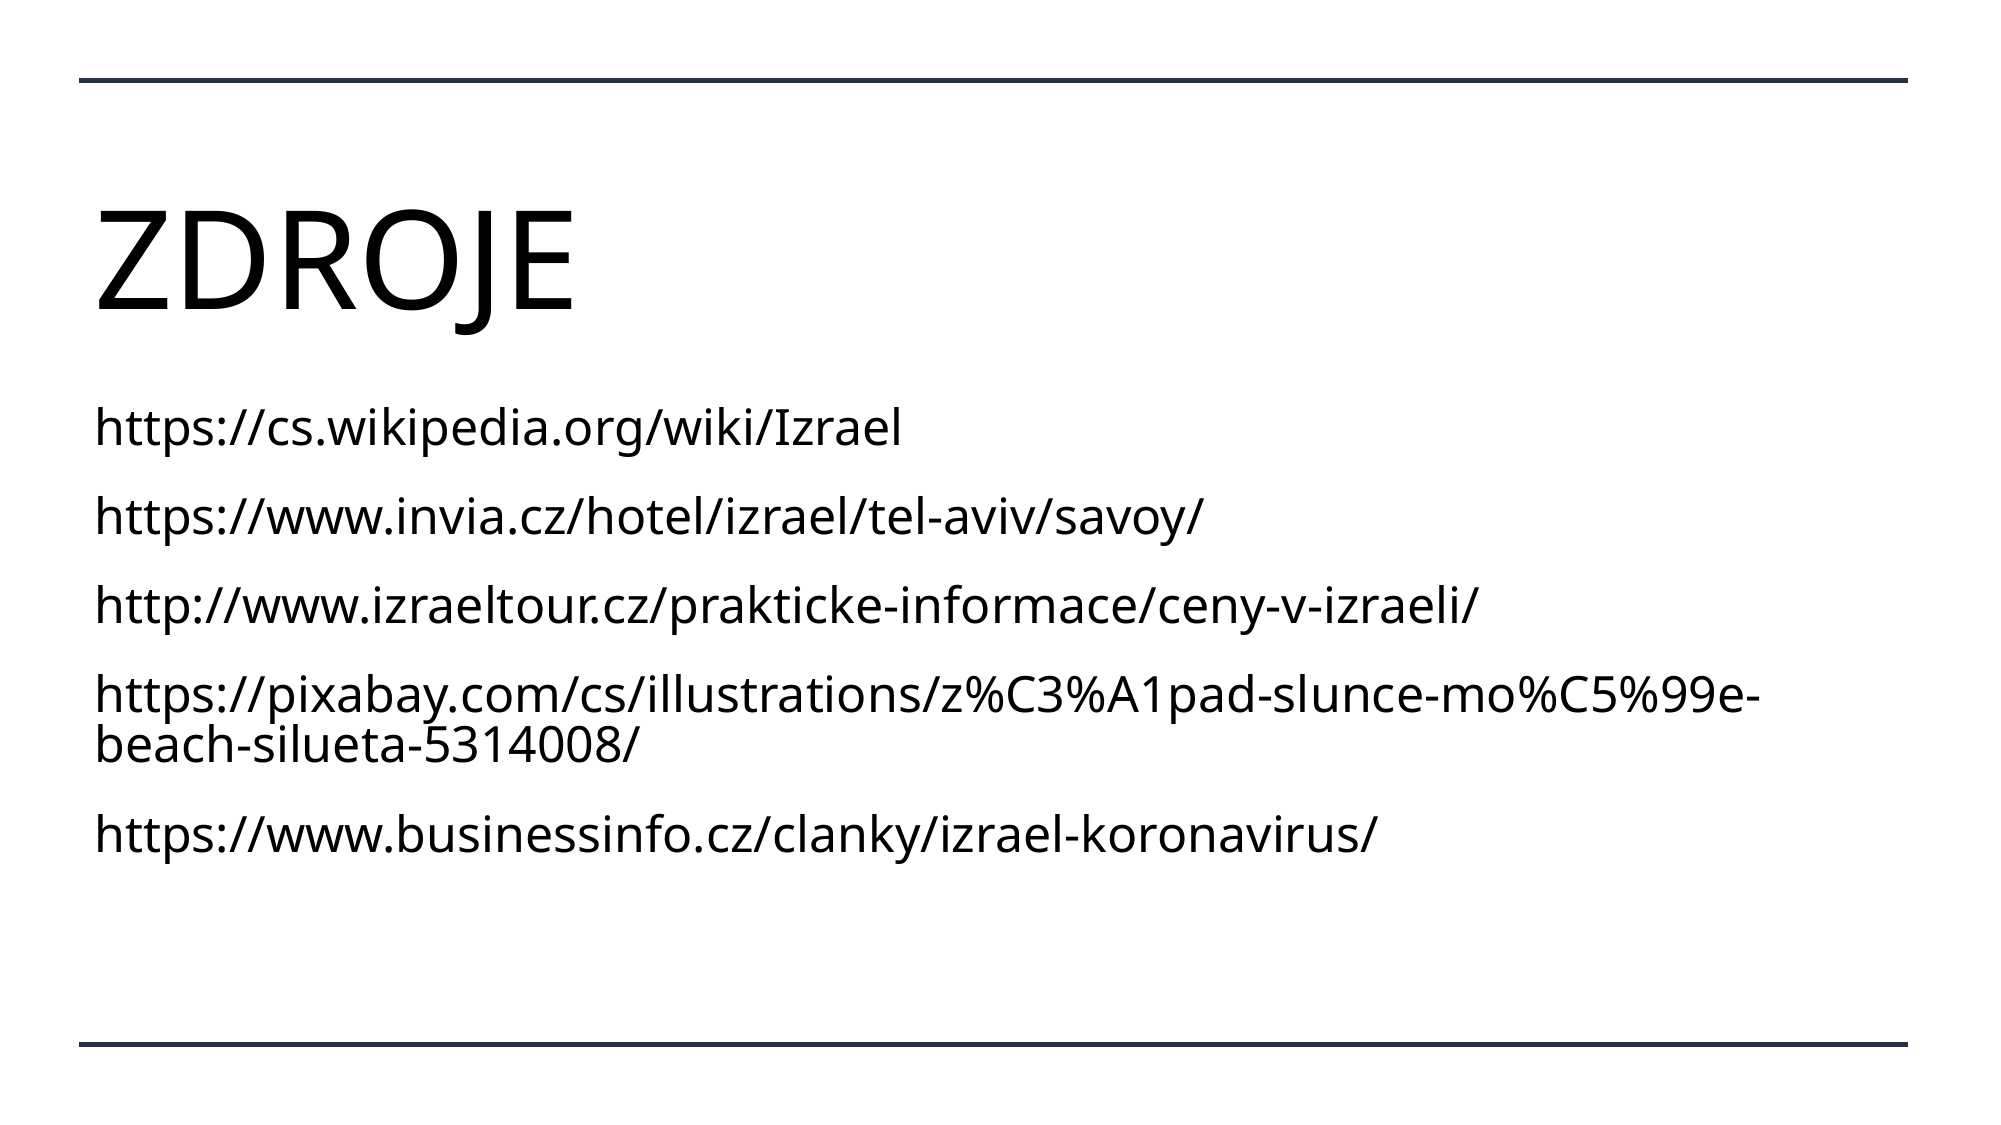

# ZDROJE
https://cs.wikipedia.org/wiki/Izrael
https://www.invia.cz/hotel/izrael/tel-aviv/savoy/
http://www.izraeltour.cz/prakticke-informace/ceny-v-izraeli/
https://pixabay.com/cs/illustrations/z%C3%A1pad-slunce-mo%C5%99e-beach-silueta-5314008/
https://www.businessinfo.cz/clanky/izrael-koronavirus/